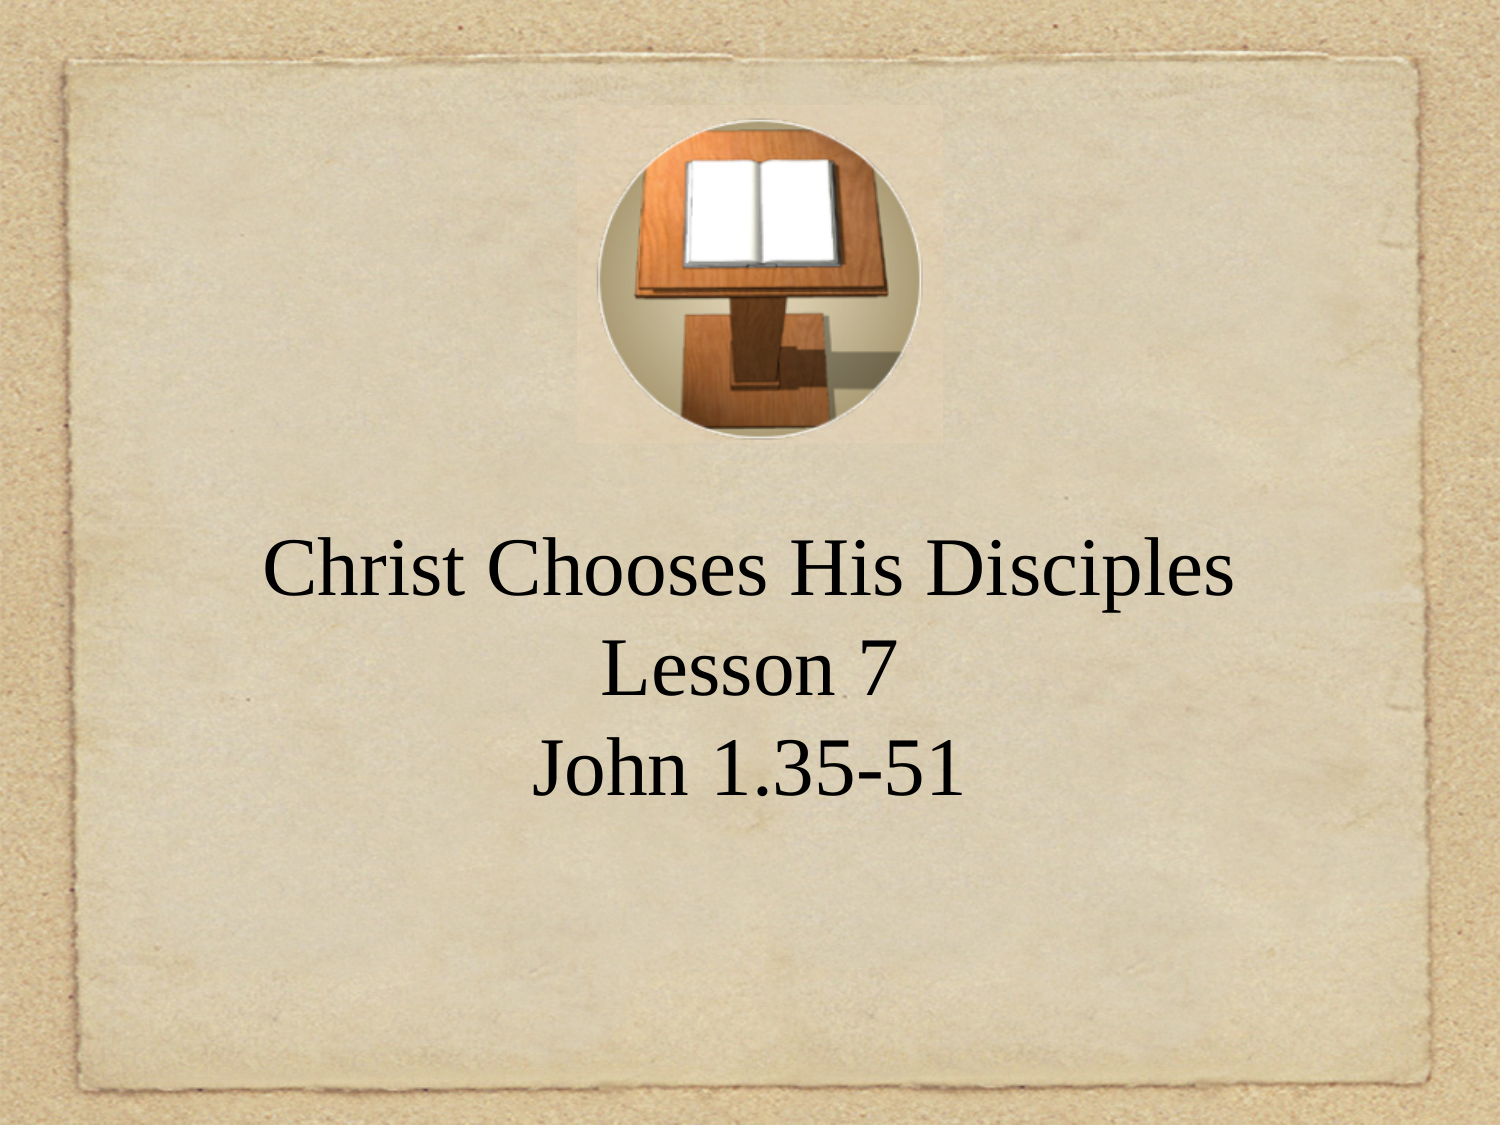

Christ Chooses His Disciples
Lesson 7
John 1.35-51
#